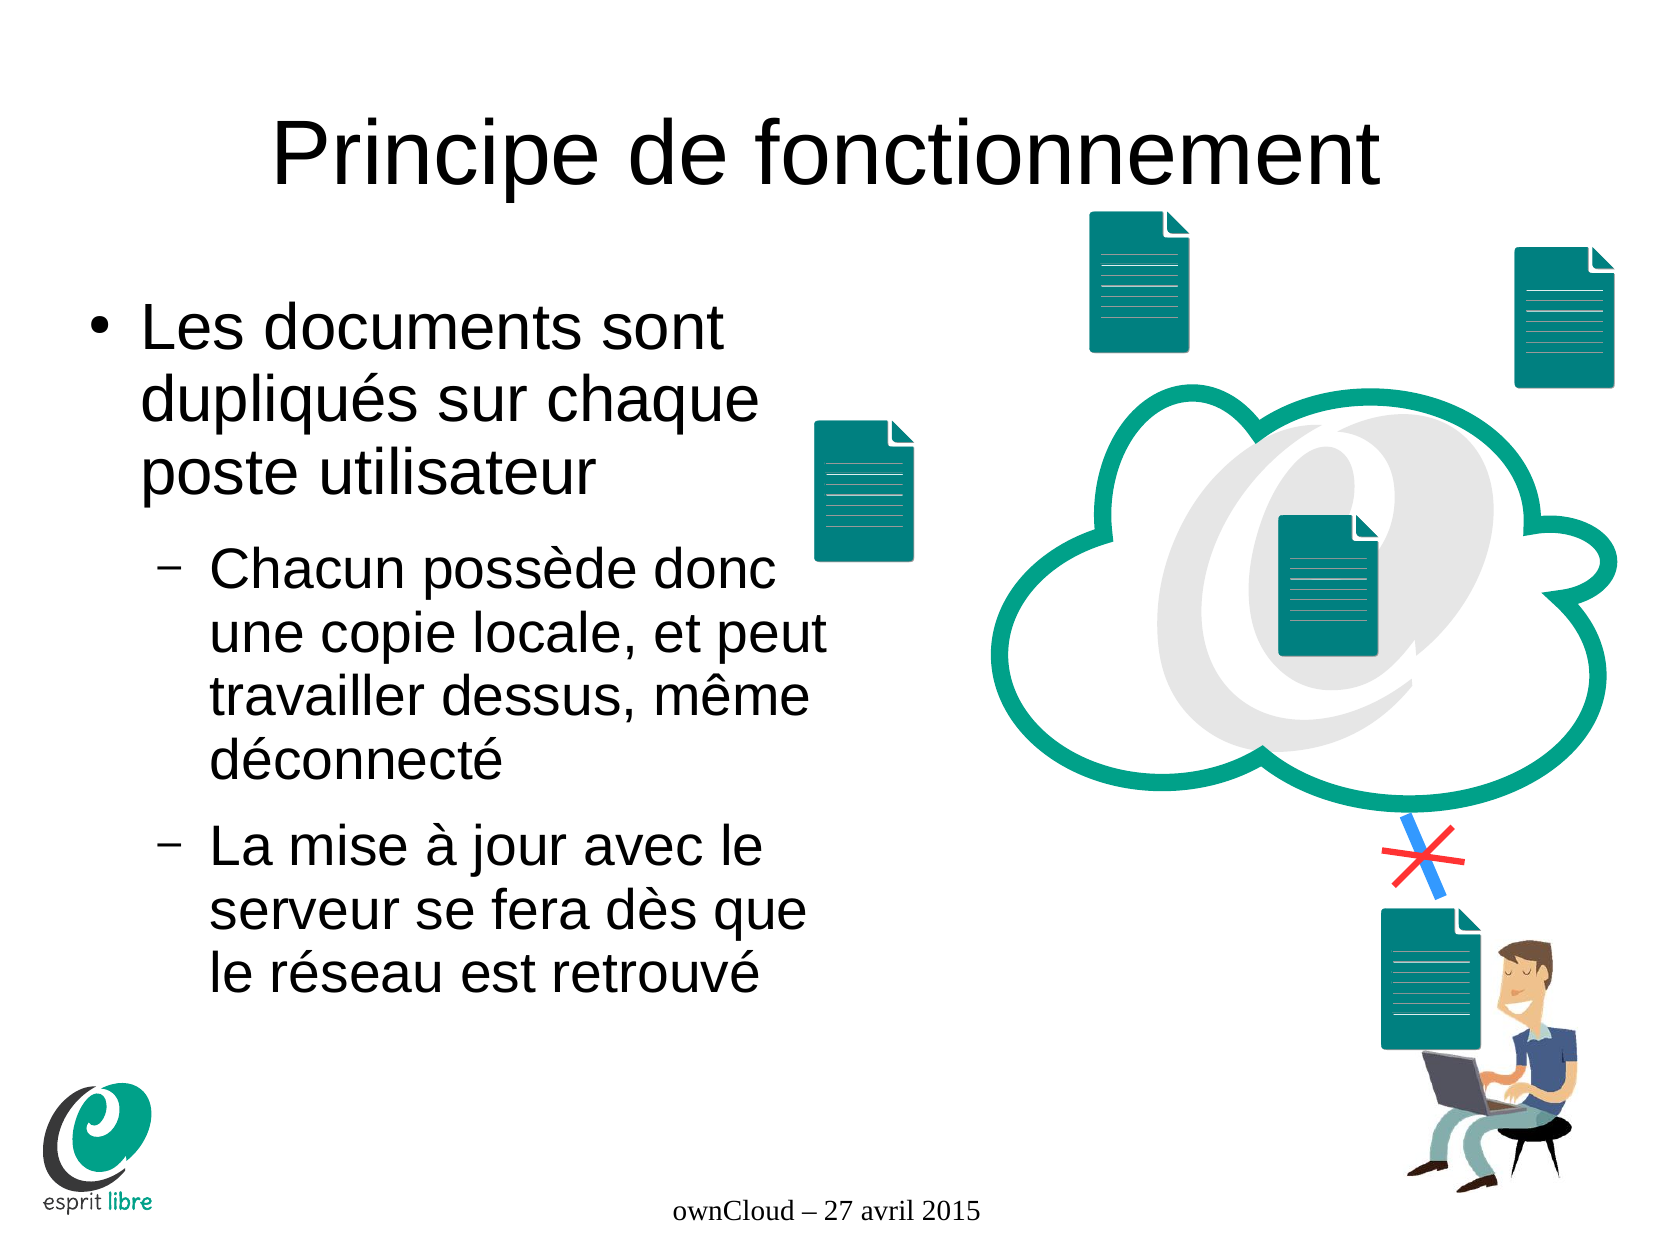

# Principe de fonctionnement
Les documents sont
dupliqués sur chaque
poste utilisateur
Chacun possède donc
une copie locale, et peut
travailler dessus, même
déconnecté
La mise à jour avec le
serveur se fera dès que
le réseau est retrouvé